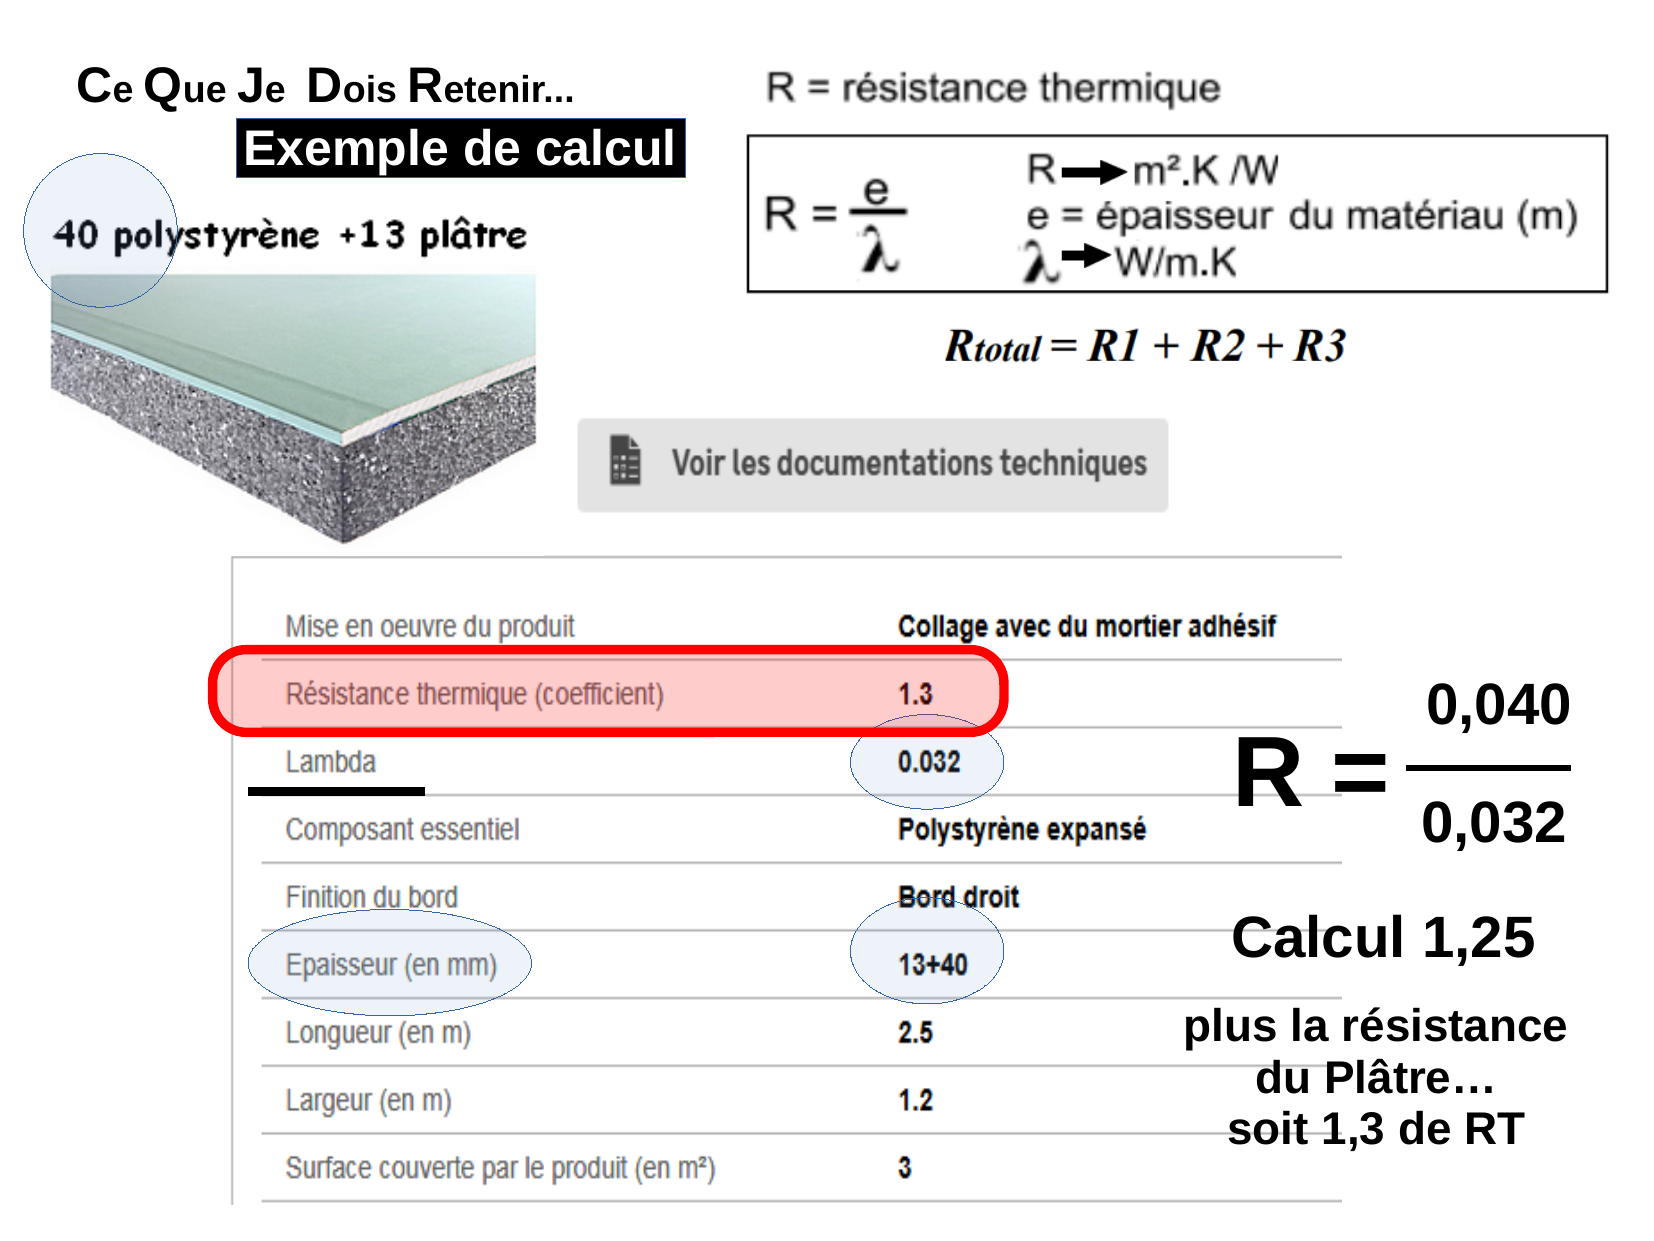

Ce Que Je Dois Retenir...
Exemple de calcul
0,040
R =
0,032
Calcul 1,25
plus la résistance du Plâtre…
soit 1,3 de RT